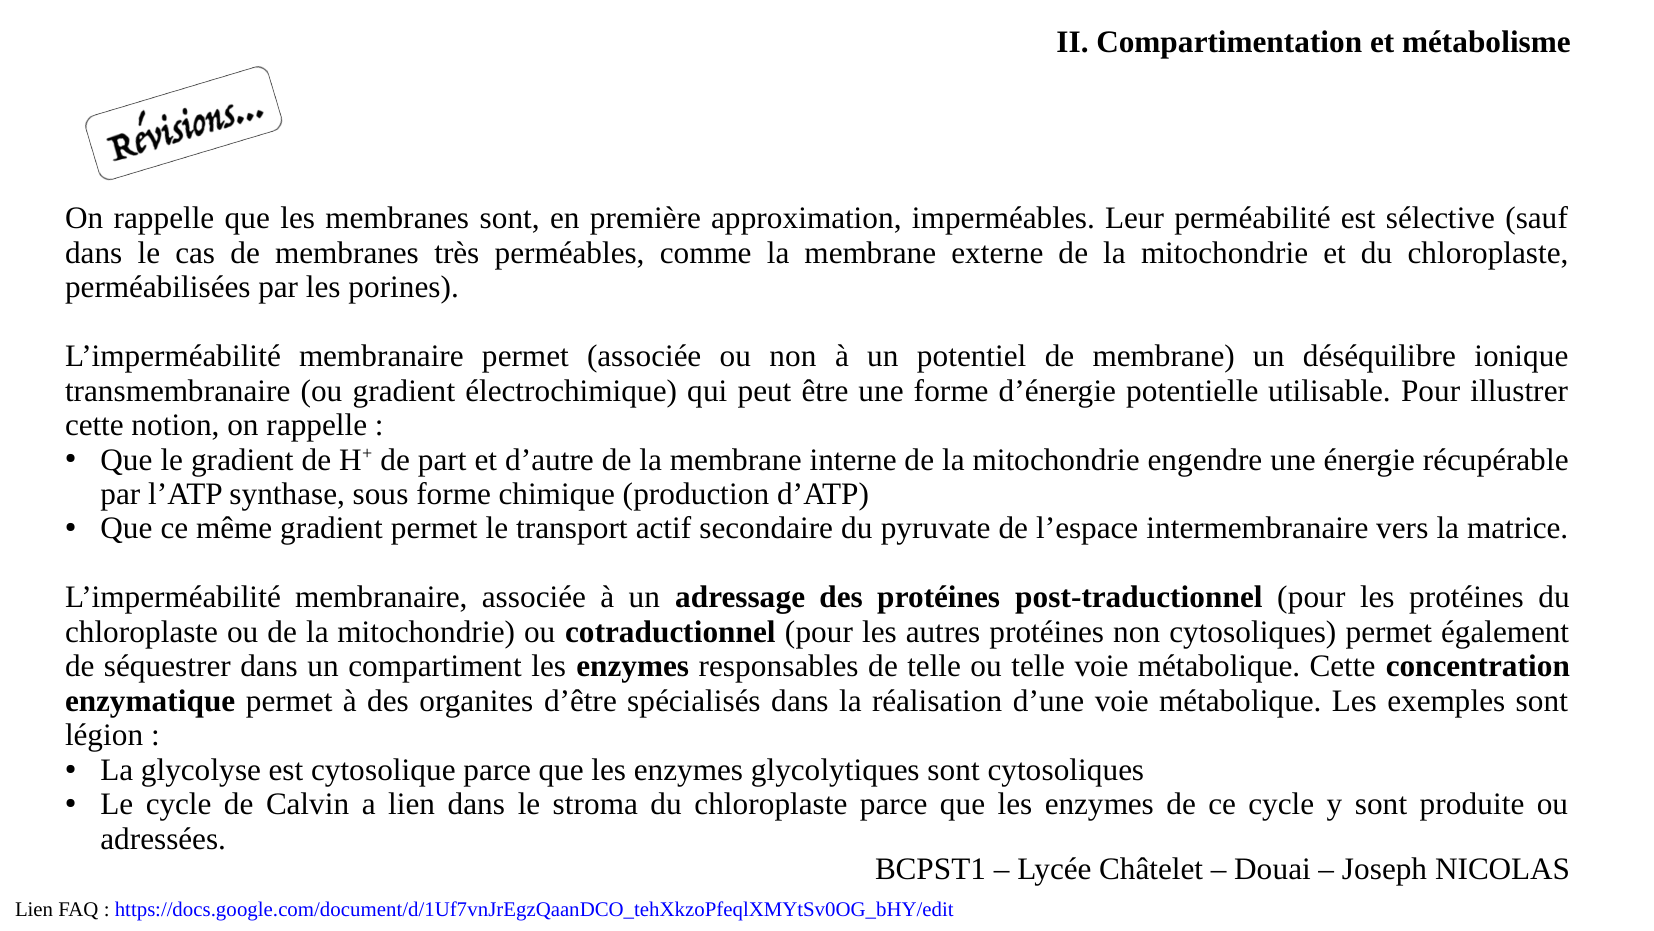

II. Compartimentation et métabolisme
On rappelle que les membranes sont, en première approximation, imperméables. Leur perméabilité est sélective (sauf dans le cas de membranes très perméables, comme la membrane externe de la mitochondrie et du chloroplaste, perméabilisées par les porines).
L’imperméabilité membranaire permet (associée ou non à un potentiel de membrane) un déséquilibre ionique transmembranaire (ou gradient électrochimique) qui peut être une forme d’énergie potentielle utilisable. Pour illustrer cette notion, on rappelle :
Que le gradient de H+ de part et d’autre de la membrane interne de la mitochondrie engendre une énergie récupérable par l’ATP synthase, sous forme chimique (production d’ATP)
Que ce même gradient permet le transport actif secondaire du pyruvate de l’espace intermembranaire vers la matrice.
L’imperméabilité membranaire, associée à un adressage des protéines post-traductionnel (pour les protéines du chloroplaste ou de la mitochondrie) ou cotraductionnel (pour les autres protéines non cytosoliques) permet également de séquestrer dans un compartiment les enzymes responsables de telle ou telle voie métabolique. Cette concentration enzymatique permet à des organites d’être spécialisés dans la réalisation d’une voie métabolique. Les exemples sont légion :
La glycolyse est cytosolique parce que les enzymes glycolytiques sont cytosoliques
Le cycle de Calvin a lien dans le stroma du chloroplaste parce que les enzymes de ce cycle y sont produite ou adressées.
BCPST1 – Lycée Châtelet – Douai – Joseph NICOLAS
Lien FAQ : https://docs.google.com/document/d/1Uf7vnJrEgzQaanDCO_tehXkzoPfeqlXMYtSv0OG_bHY/edit